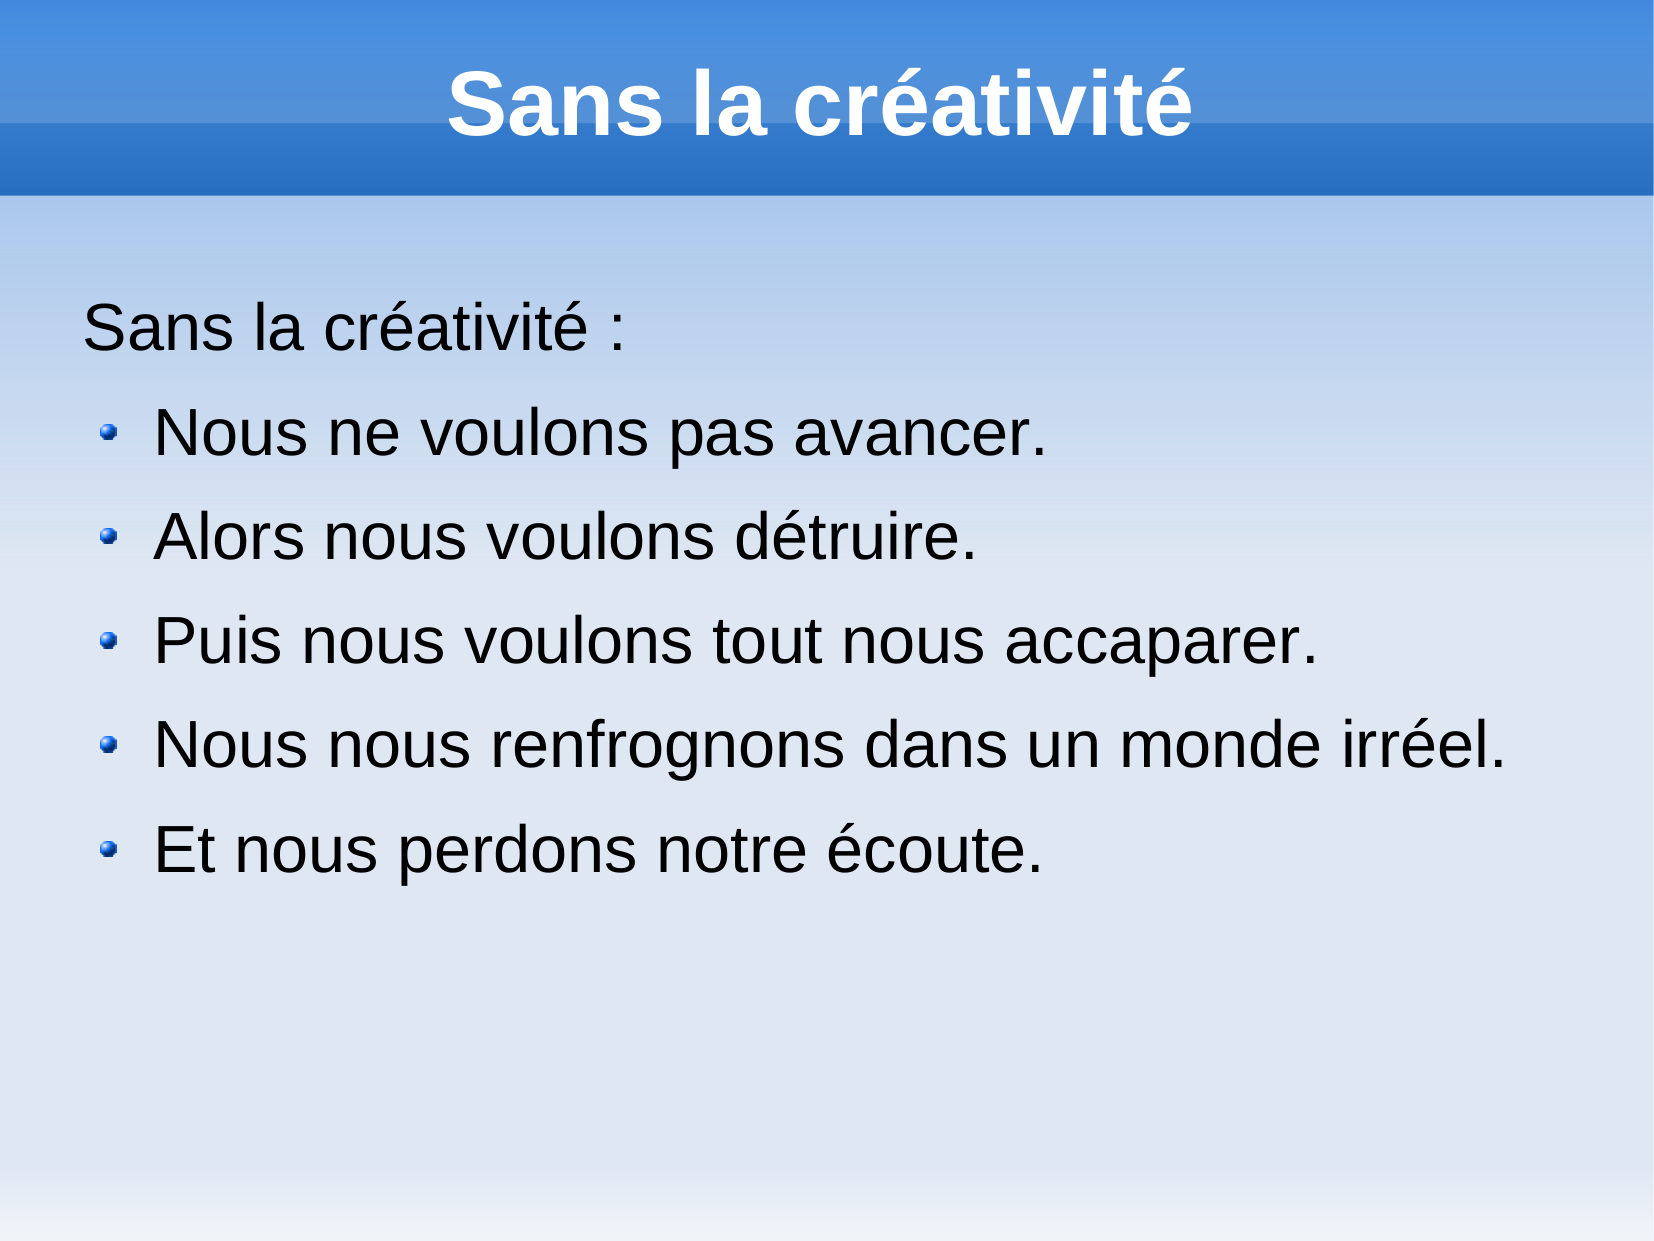

# Sans la créativité
Sans la créativité :
Nous ne voulons pas avancer.
Alors nous voulons détruire.
Puis nous voulons tout nous accaparer.
Nous nous renfrognons dans un monde irréel.
Et nous perdons notre écoute.